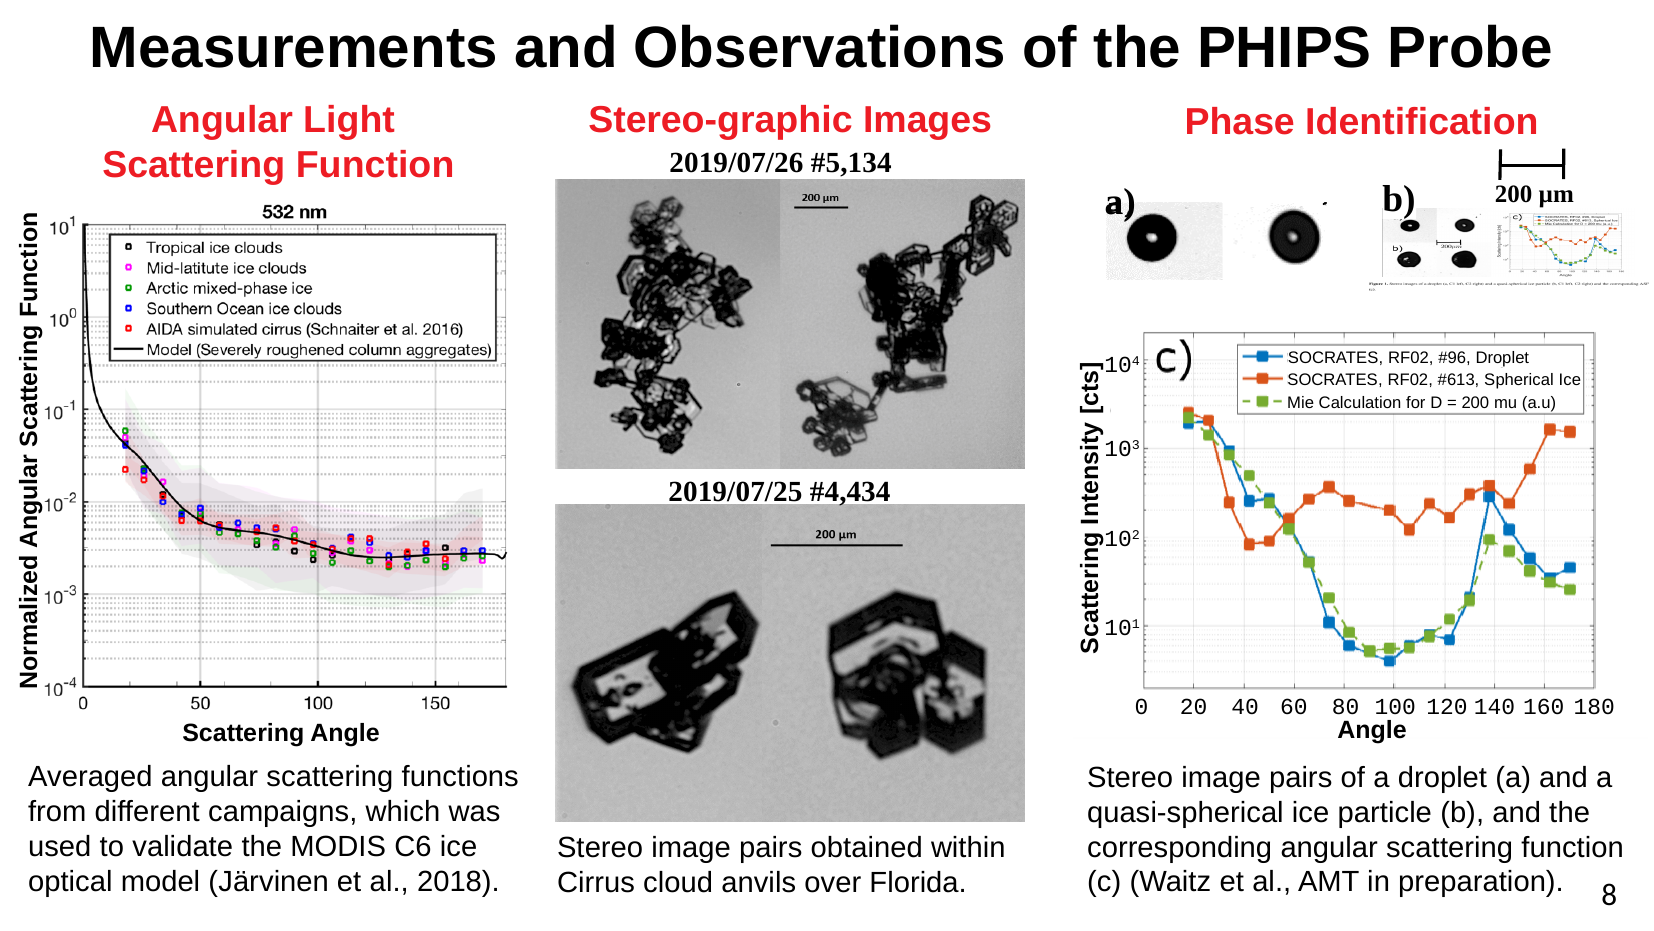

Measurements and Observations of the PHIPS Probe
Angular Light
Scattering Function
Stereo-graphic Images
Phase Identification
2019/07/26 #5,134
b)
a)
200 µm
SOCRATES, RF02, #96, Droplet
104
SOCRATES, RF02, #613, Spherical Ice
Mie Calculation for D = 200 mu (a.u)
103
Normalized Angular Scattering Function
2019/07/25 #4,434
Scattering Intensity [cts]
102
101
0
20
40
60
80
100
120
140
160
180
Angle
Scattering Angle
Averaged angular scattering functions from different campaigns, which was used to validate the MODIS C6 ice optical model (Järvinen et al., 2018).
Stereo image pairs of a droplet (a) and a quasi-spherical ice particle (b), and the corresponding angular scattering function (c) (Waitz et al., AMT in preparation).
16,385
Stereo image pairs obtained within Cirrus cloud anvils over Florida.